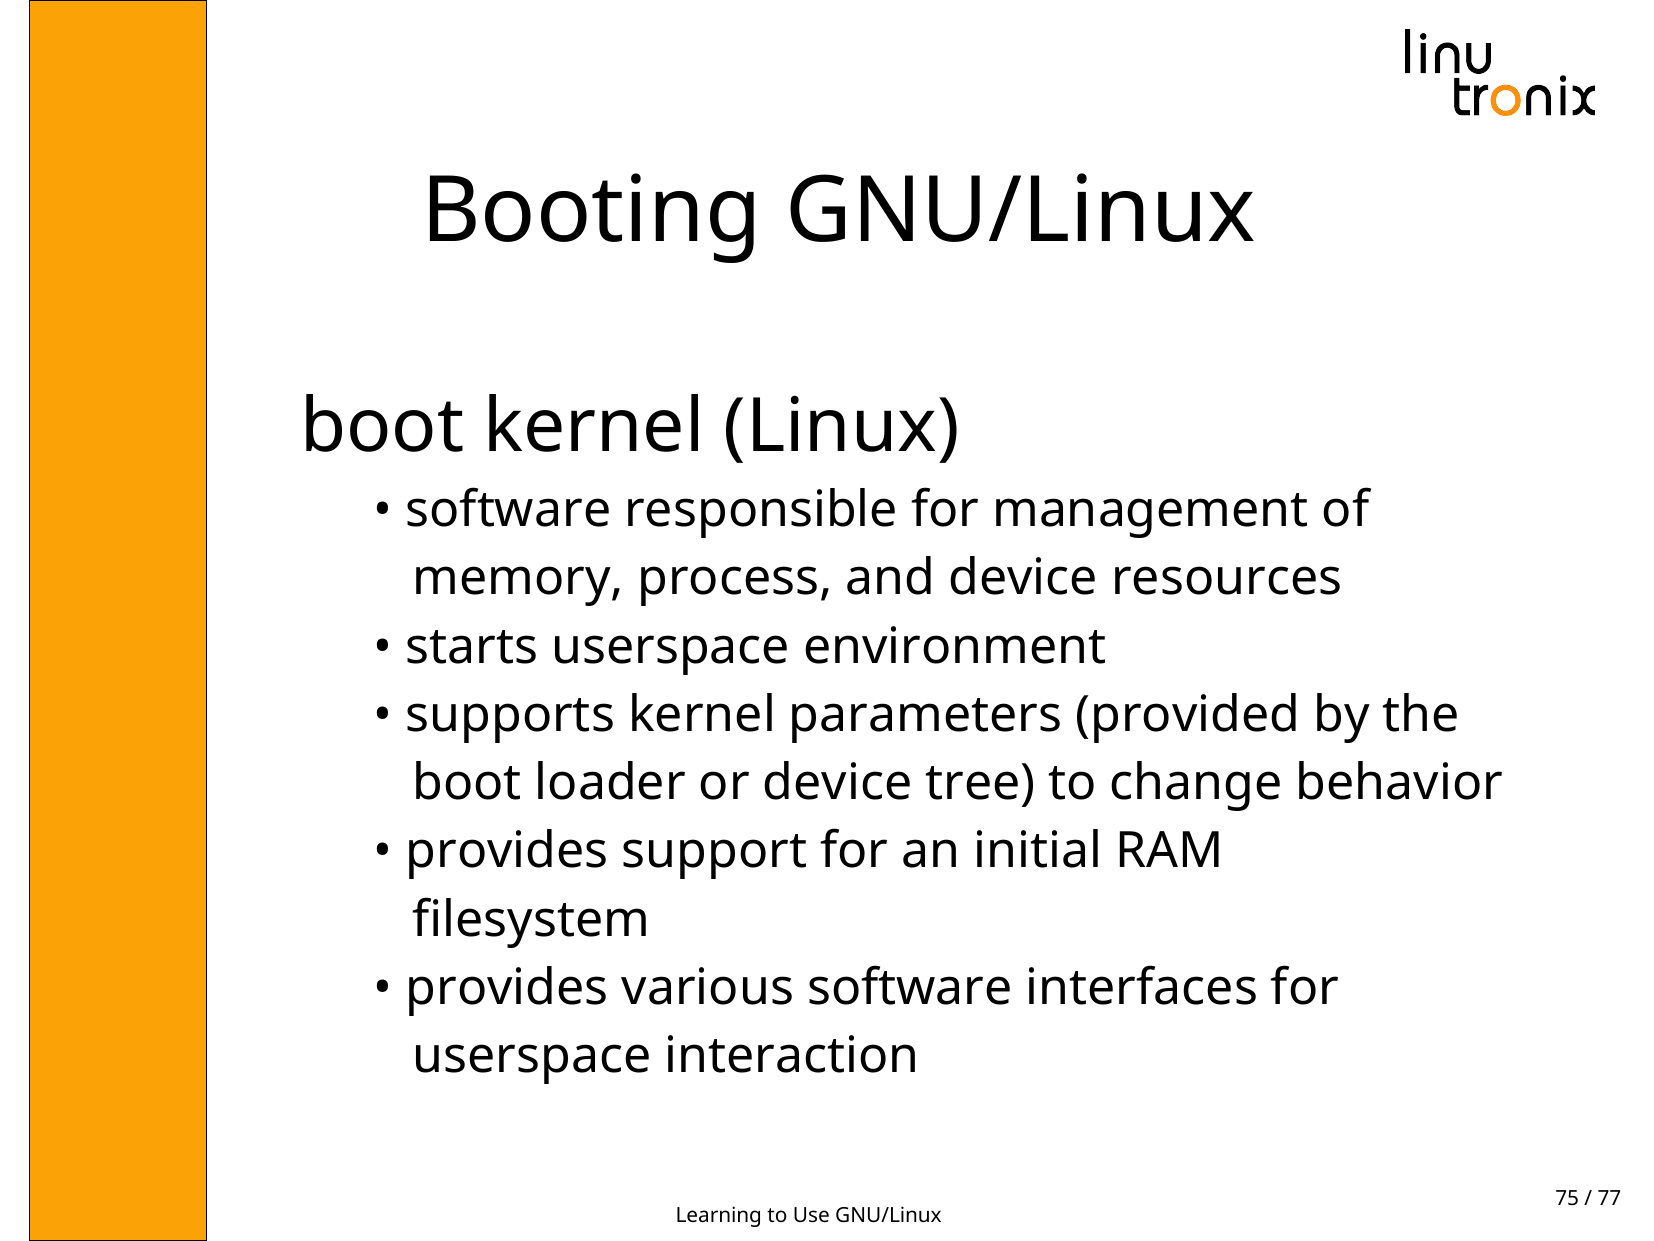

Booting GNU/Linux
boot kernel (Linux)
	• software responsible for management of
	 memory, process, and device resources
	• starts userspace environment
	• supports kernel parameters (provided by the
	 boot loader or device tree) to change behavior
	• provides support for an initial RAM
	 filesystem
	• provides various software interfaces for
	 userspace interaction
75
Firmenvorstellung Linutronix V3.3